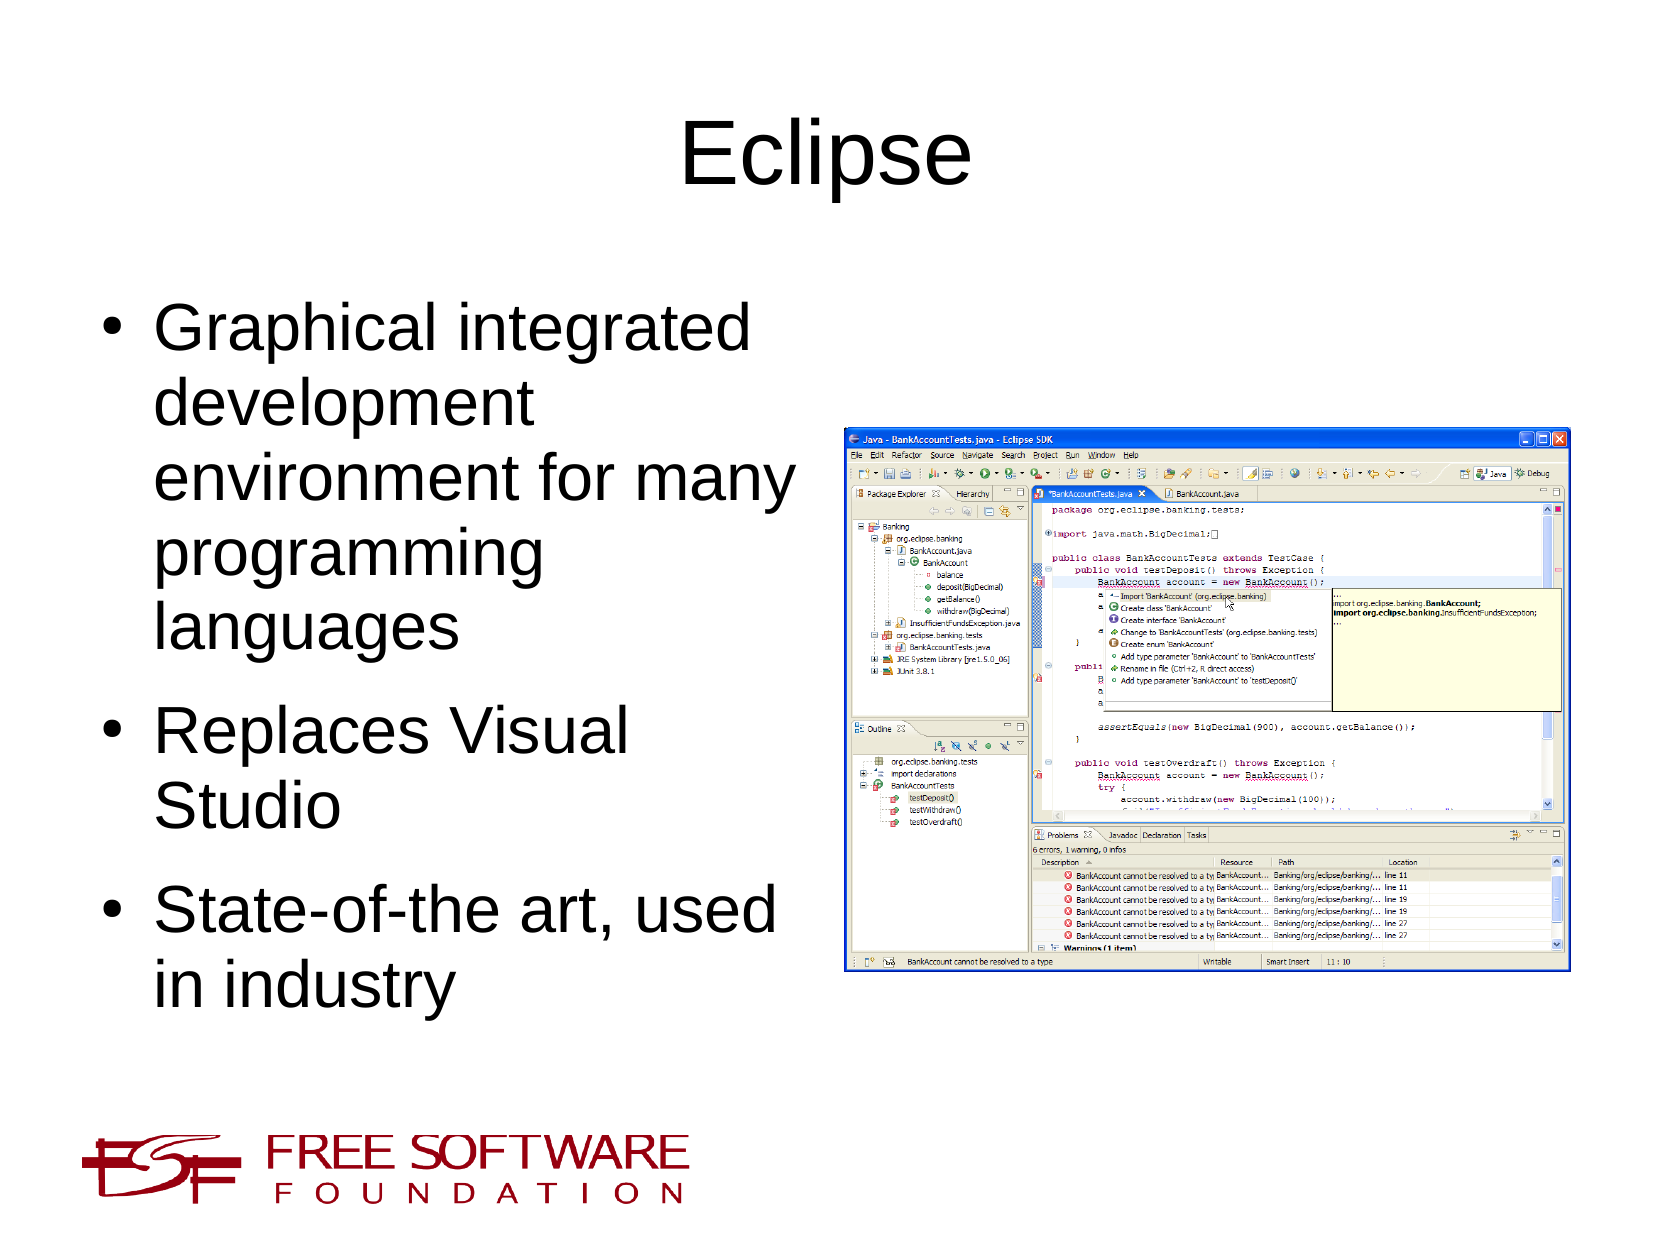

# Eclipse
Graphical integrated development environment for many programming languages
Replaces Visual Studio
State-of-the art, used in industry